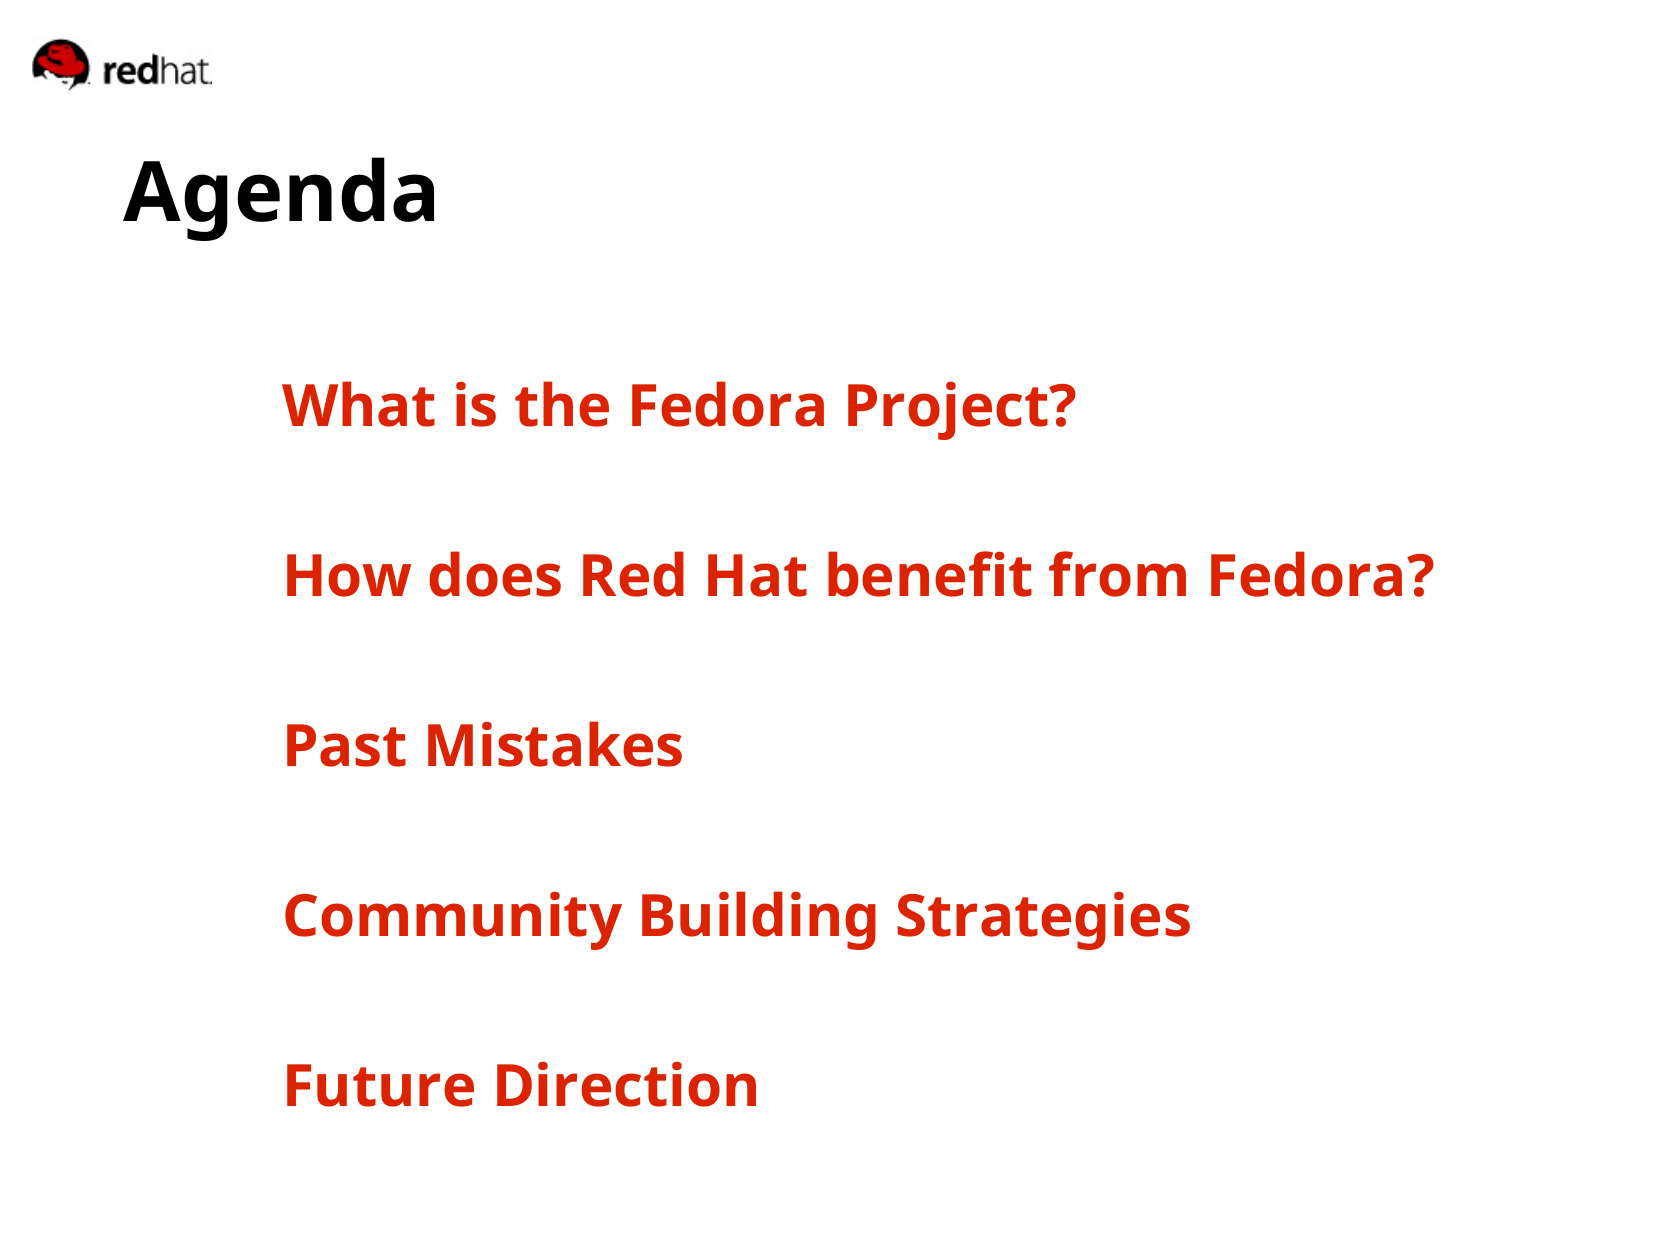

# Agenda
What is the Fedora Project?
How does Red Hat benefit from Fedora?
Past Mistakes
Community Building Strategies
Future Direction